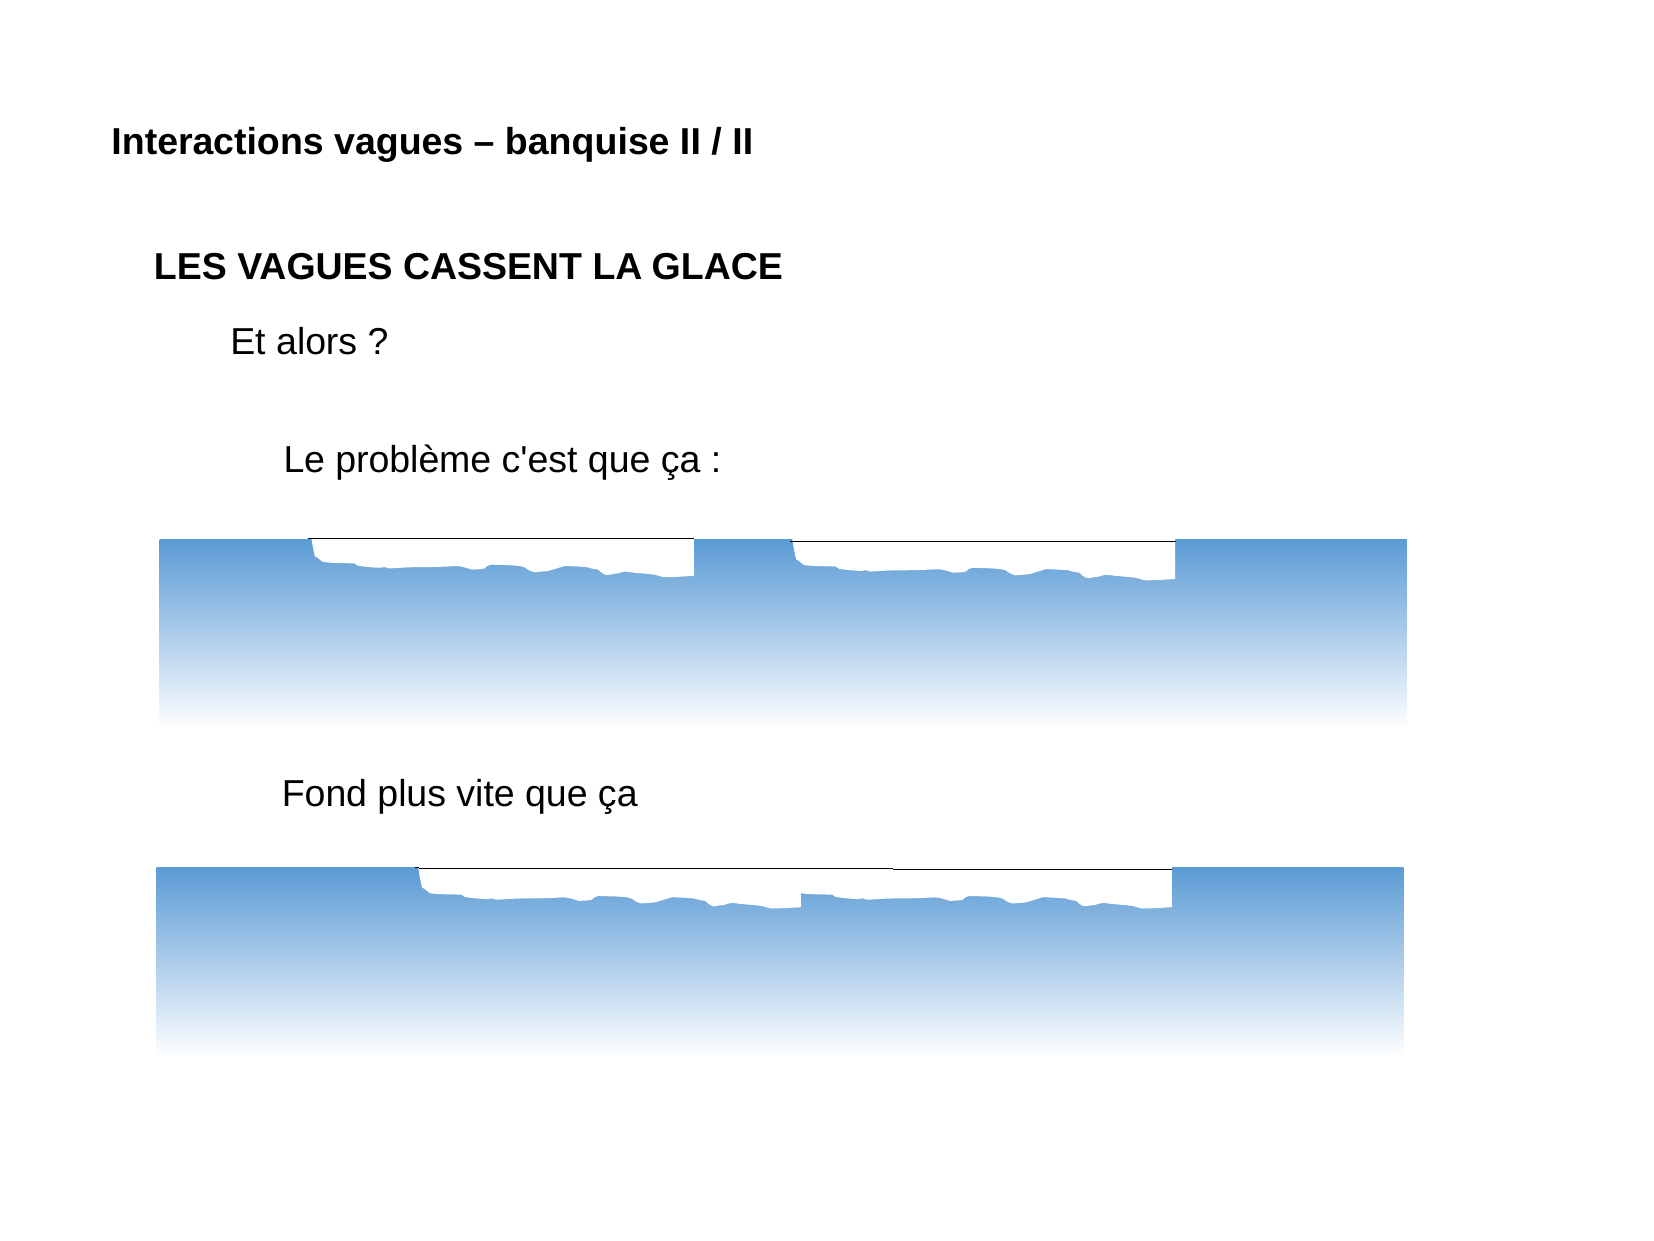

Interactions vagues – banquise II / II
LES VAGUES CASSENT LA GLACE
Et alors ?
Le problème c'est que ça :
Fond plus vite que ça